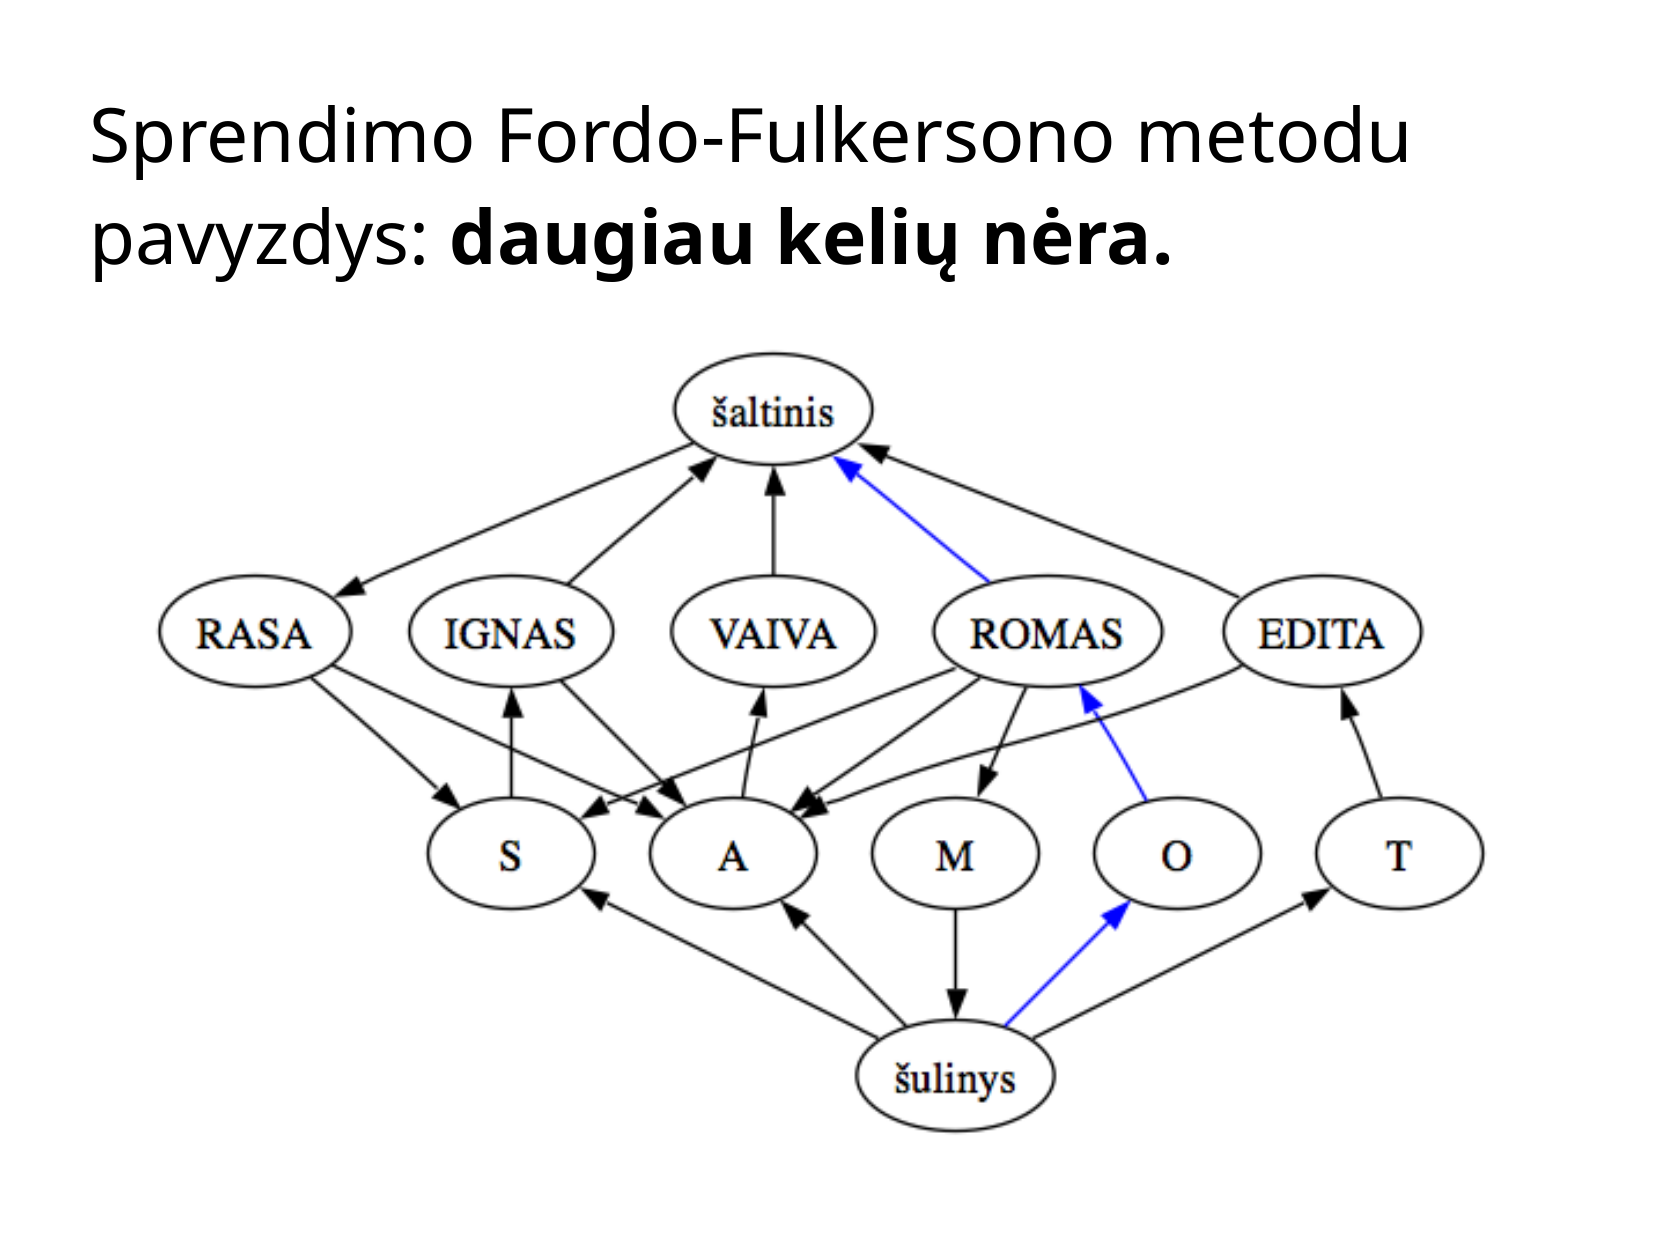

Sprendimo Fordo-Fulkersono metodu pavyzdys: daugiau kelių nėra.